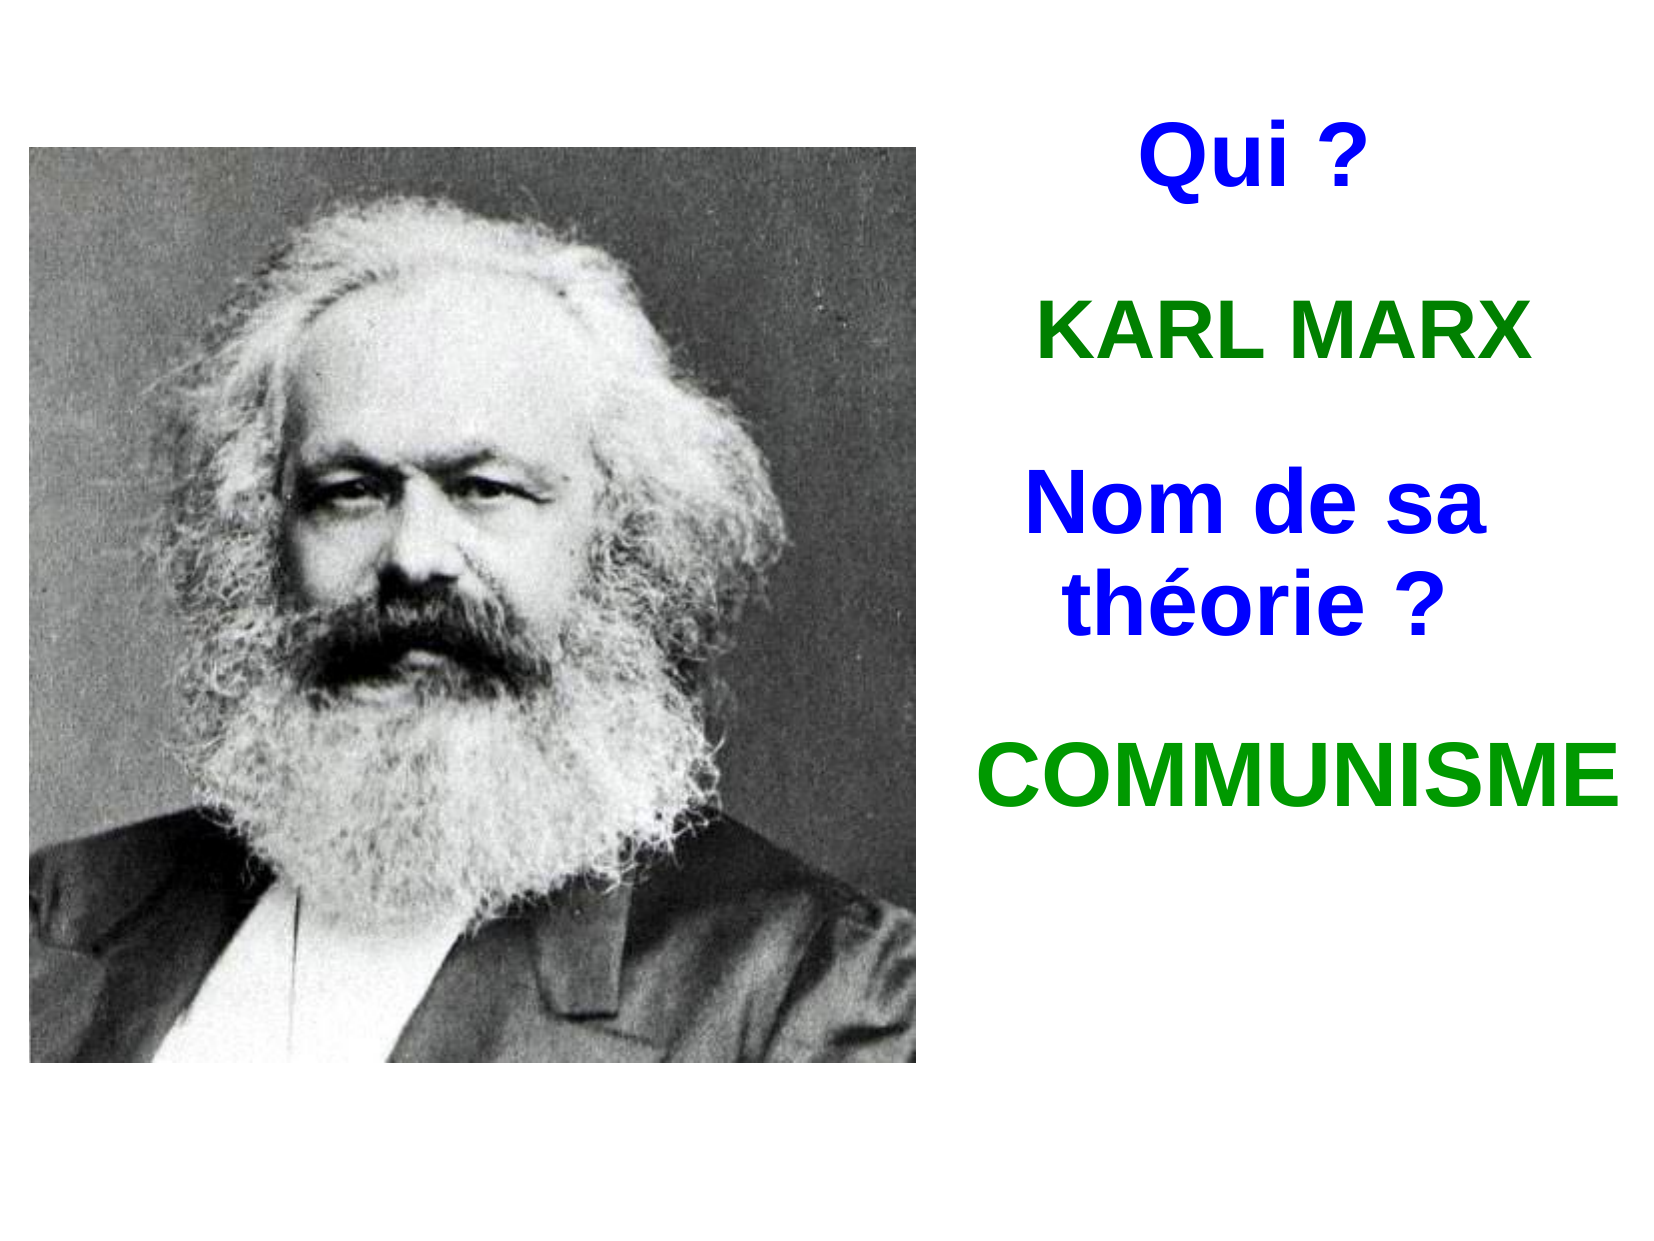

Qui ?
KARL MARX
Nom de sa théorie ?
COMMUNISME